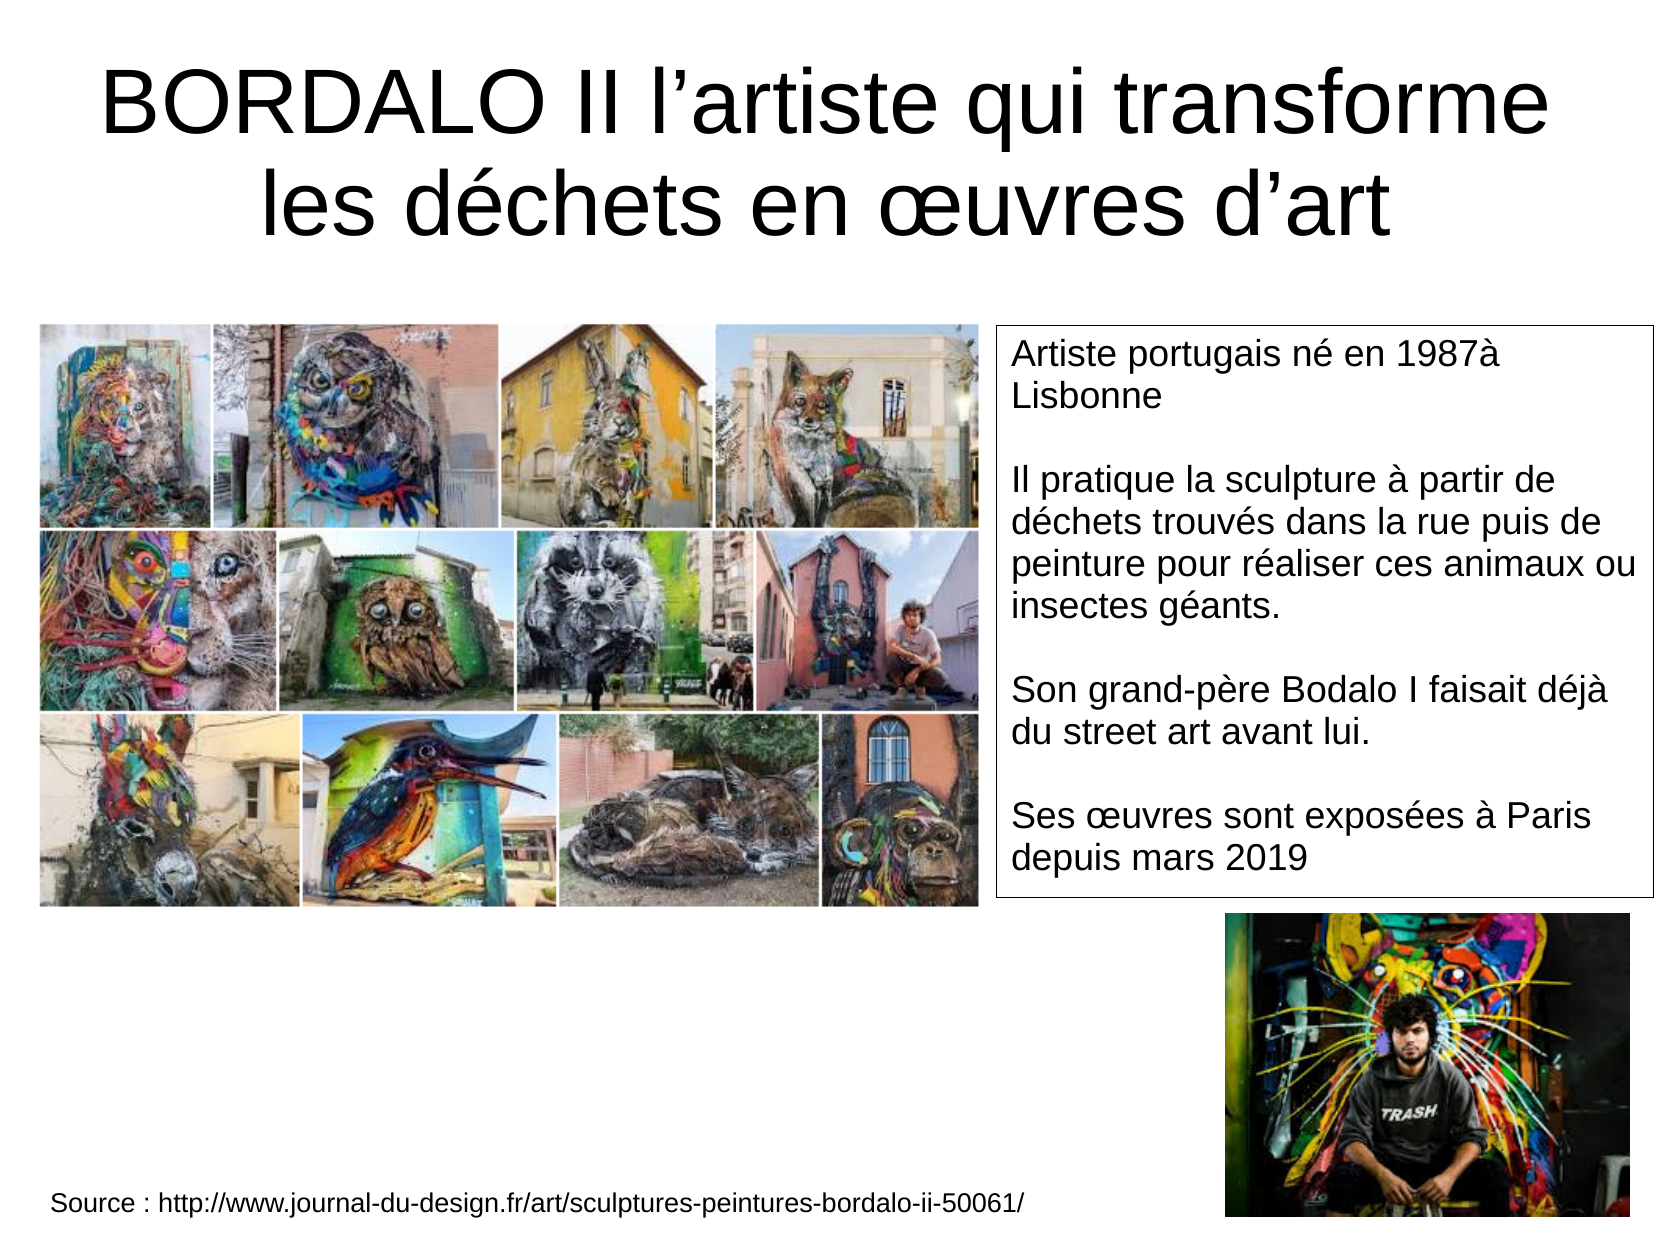

# BORDALO II l’artiste qui transforme les déchets en œuvres d’art
Artiste portugais né en 1987à Lisbonne
Il pratique la sculpture à partir de déchets trouvés dans la rue puis de peinture pour réaliser ces animaux ou insectes géants.
Son grand-père Bodalo I faisait déjà du street art avant lui.
Ses œuvres sont exposées à Paris depuis mars 2019
Source : http://www.journal-du-design.fr/art/sculptures-peintures-bordalo-ii-50061/